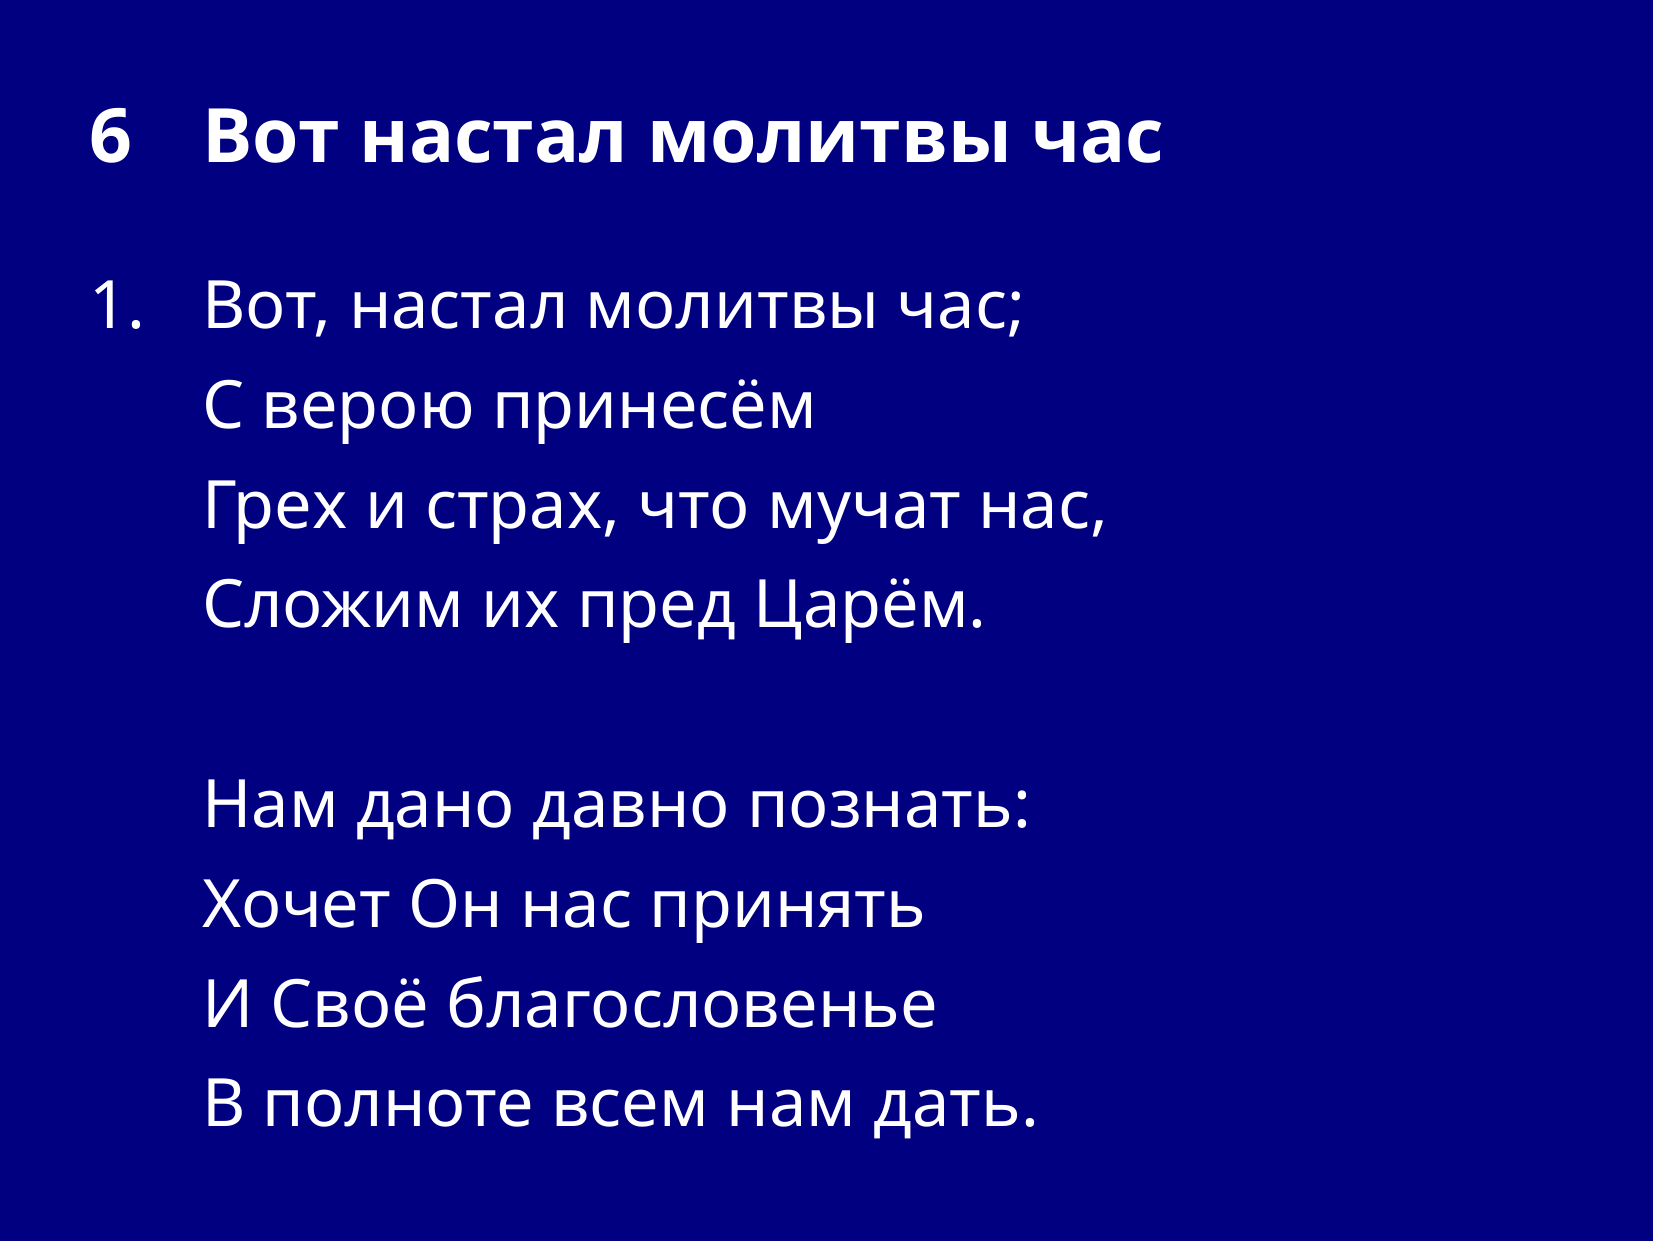

6	Вот настал молитвы час
1.	Вот, настал молитвы час;
	С верою принесём
	Грех и страх, что мучат нас,
	Сложим их пред Царём.
	Нам дано давно познать:
	Хочет Он нас принять
	И Своё благословенье
	В полноте всем нам дать.